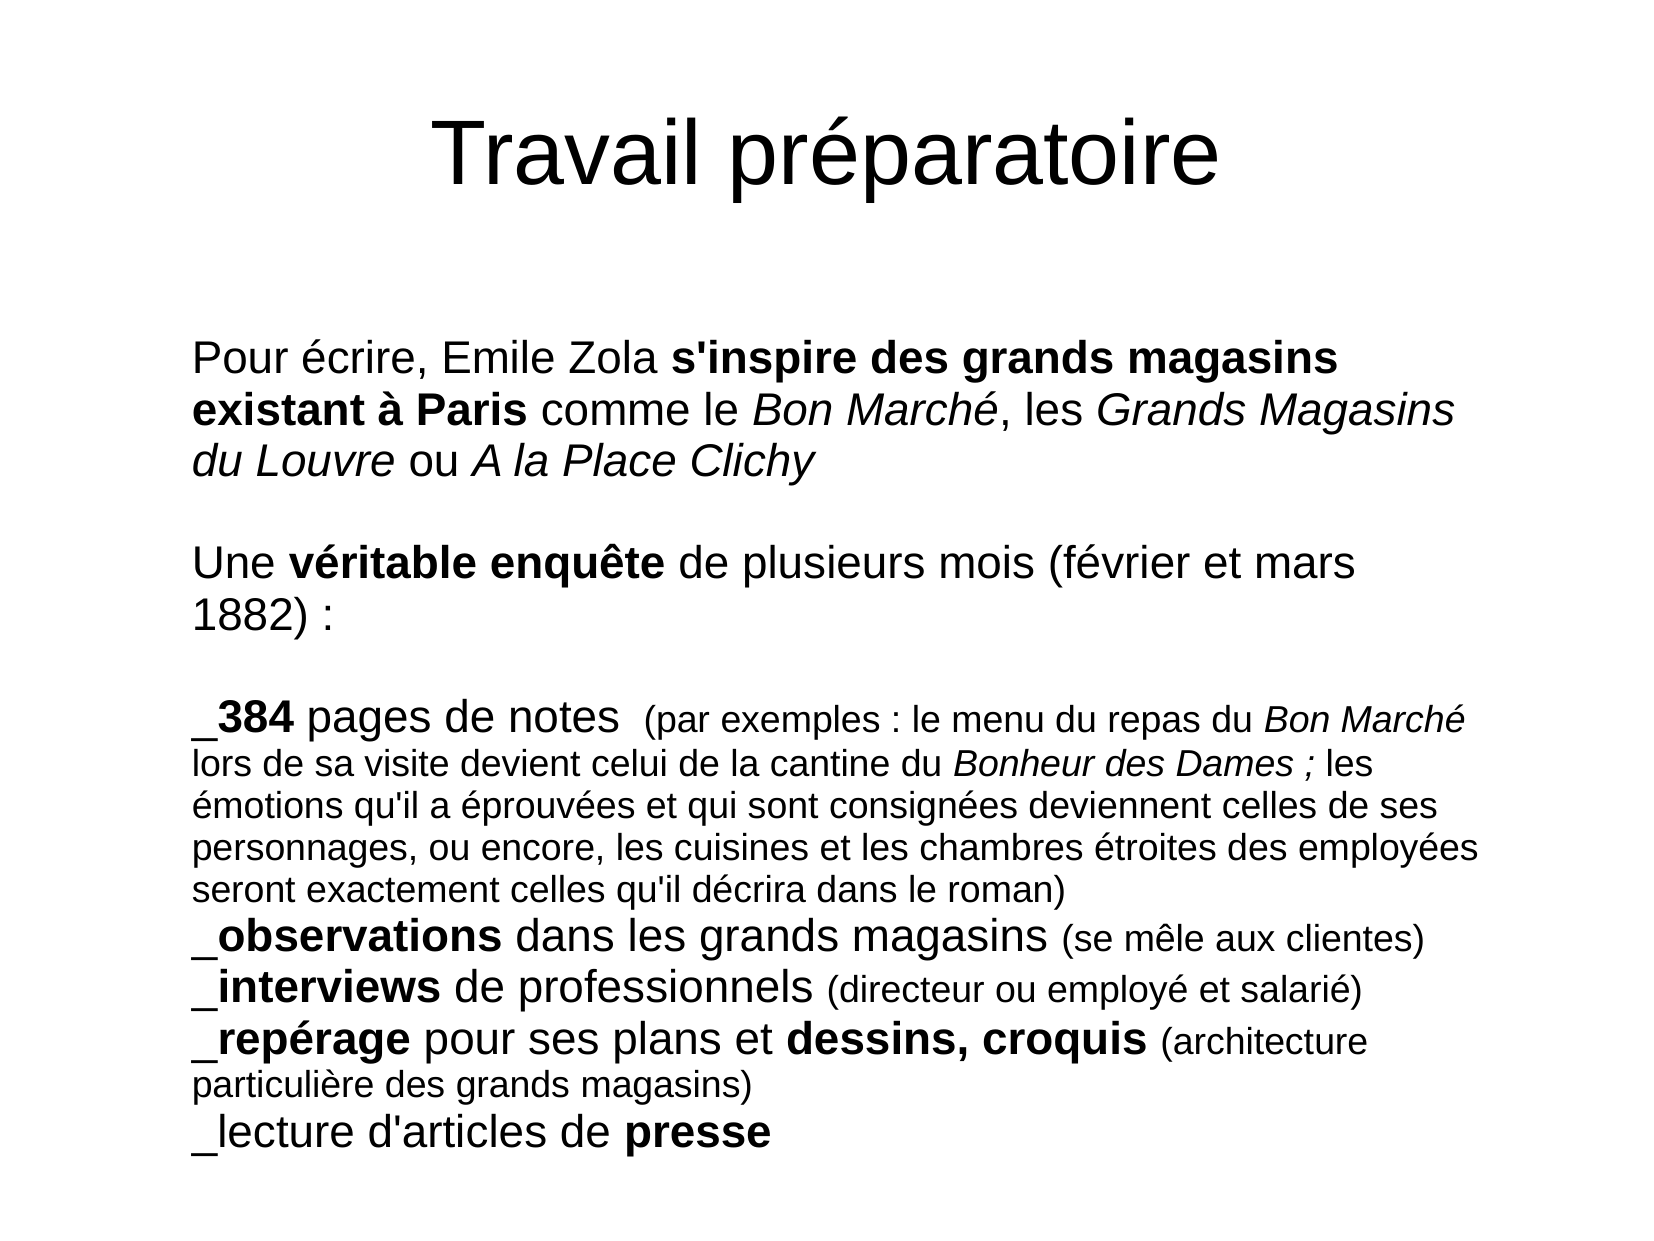

# Travail préparatoire
Pour écrire, Emile Zola s'inspire des grands magasins existant à Paris comme le Bon Marché, les Grands Magasins du Louvre ou A la Place Clichy
Une véritable enquête de plusieurs mois (février et mars 1882) :
_384 pages de notes (par exemples : le menu du repas du Bon Marché lors de sa visite devient celui de la cantine du Bonheur des Dames ; les émotions qu'il a éprouvées et qui sont consignées deviennent celles de ses personnages, ou encore, les cuisines et les chambres étroites des employées seront exactement celles qu'il décrira dans le roman)
_observations dans les grands magasins (se mêle aux clientes)
_interviews de professionnels (directeur ou employé et salarié)
_repérage pour ses plans et dessins, croquis (architecture particulière des grands magasins)
_lecture d'articles de presse